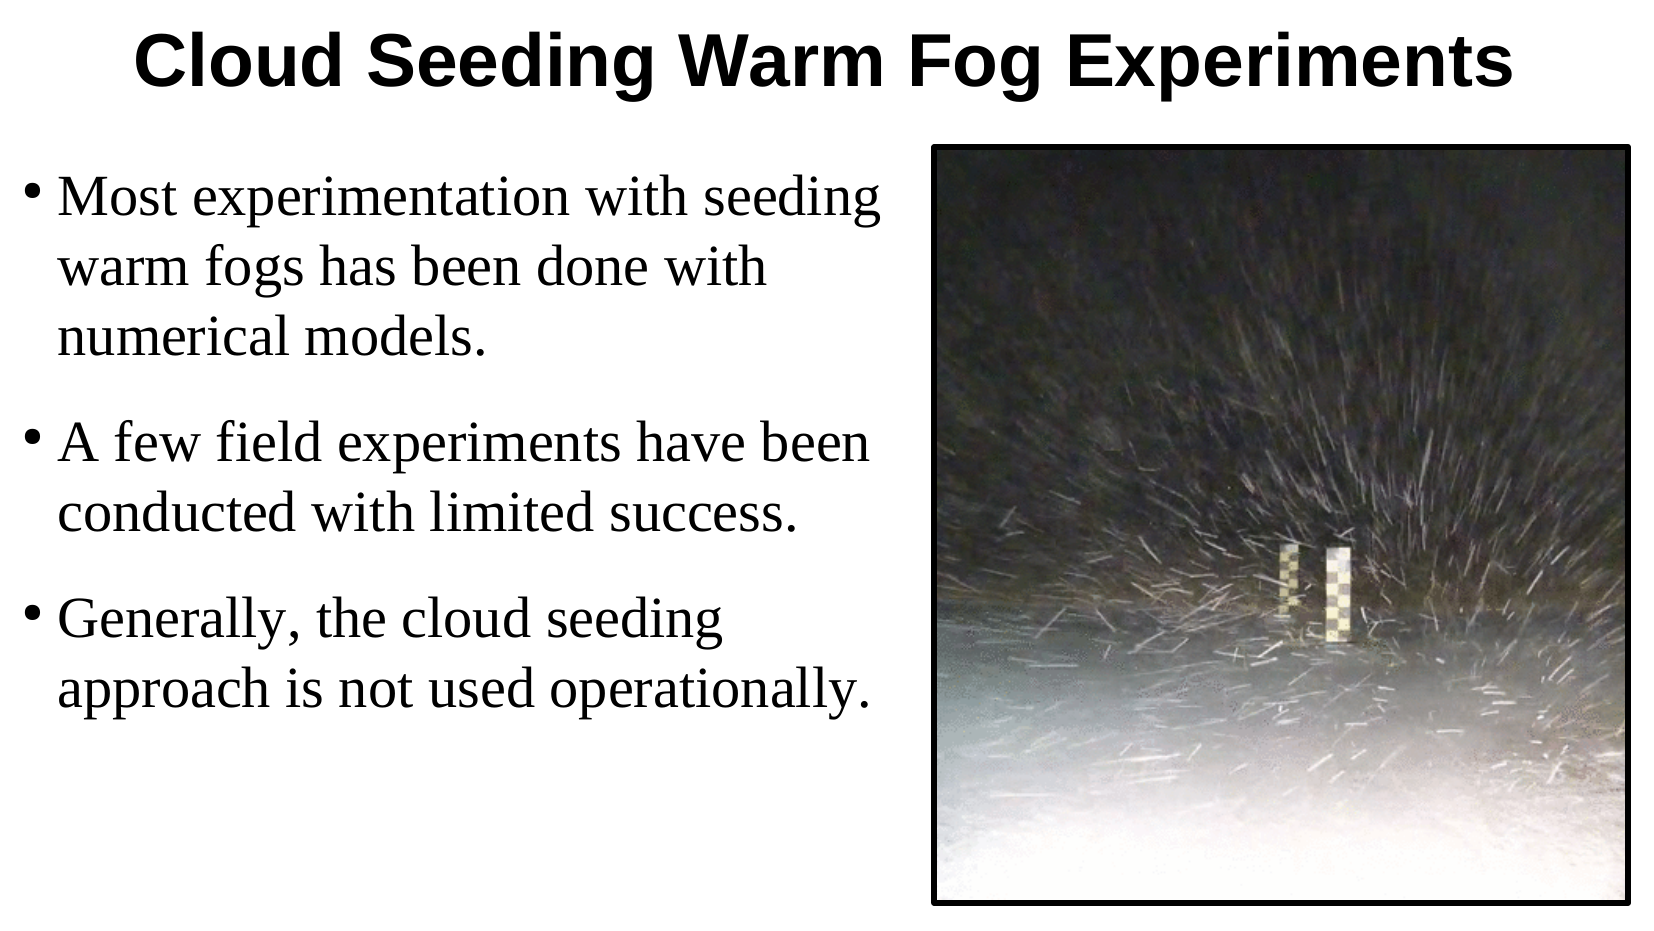

# Cloud Seeding Warm Fog Experiments
Most experimentation with seeding warm fogs has been done with numerical models.
A few field experiments have been conducted with limited success.
Generally, the cloud seeding approach is not used operationally.